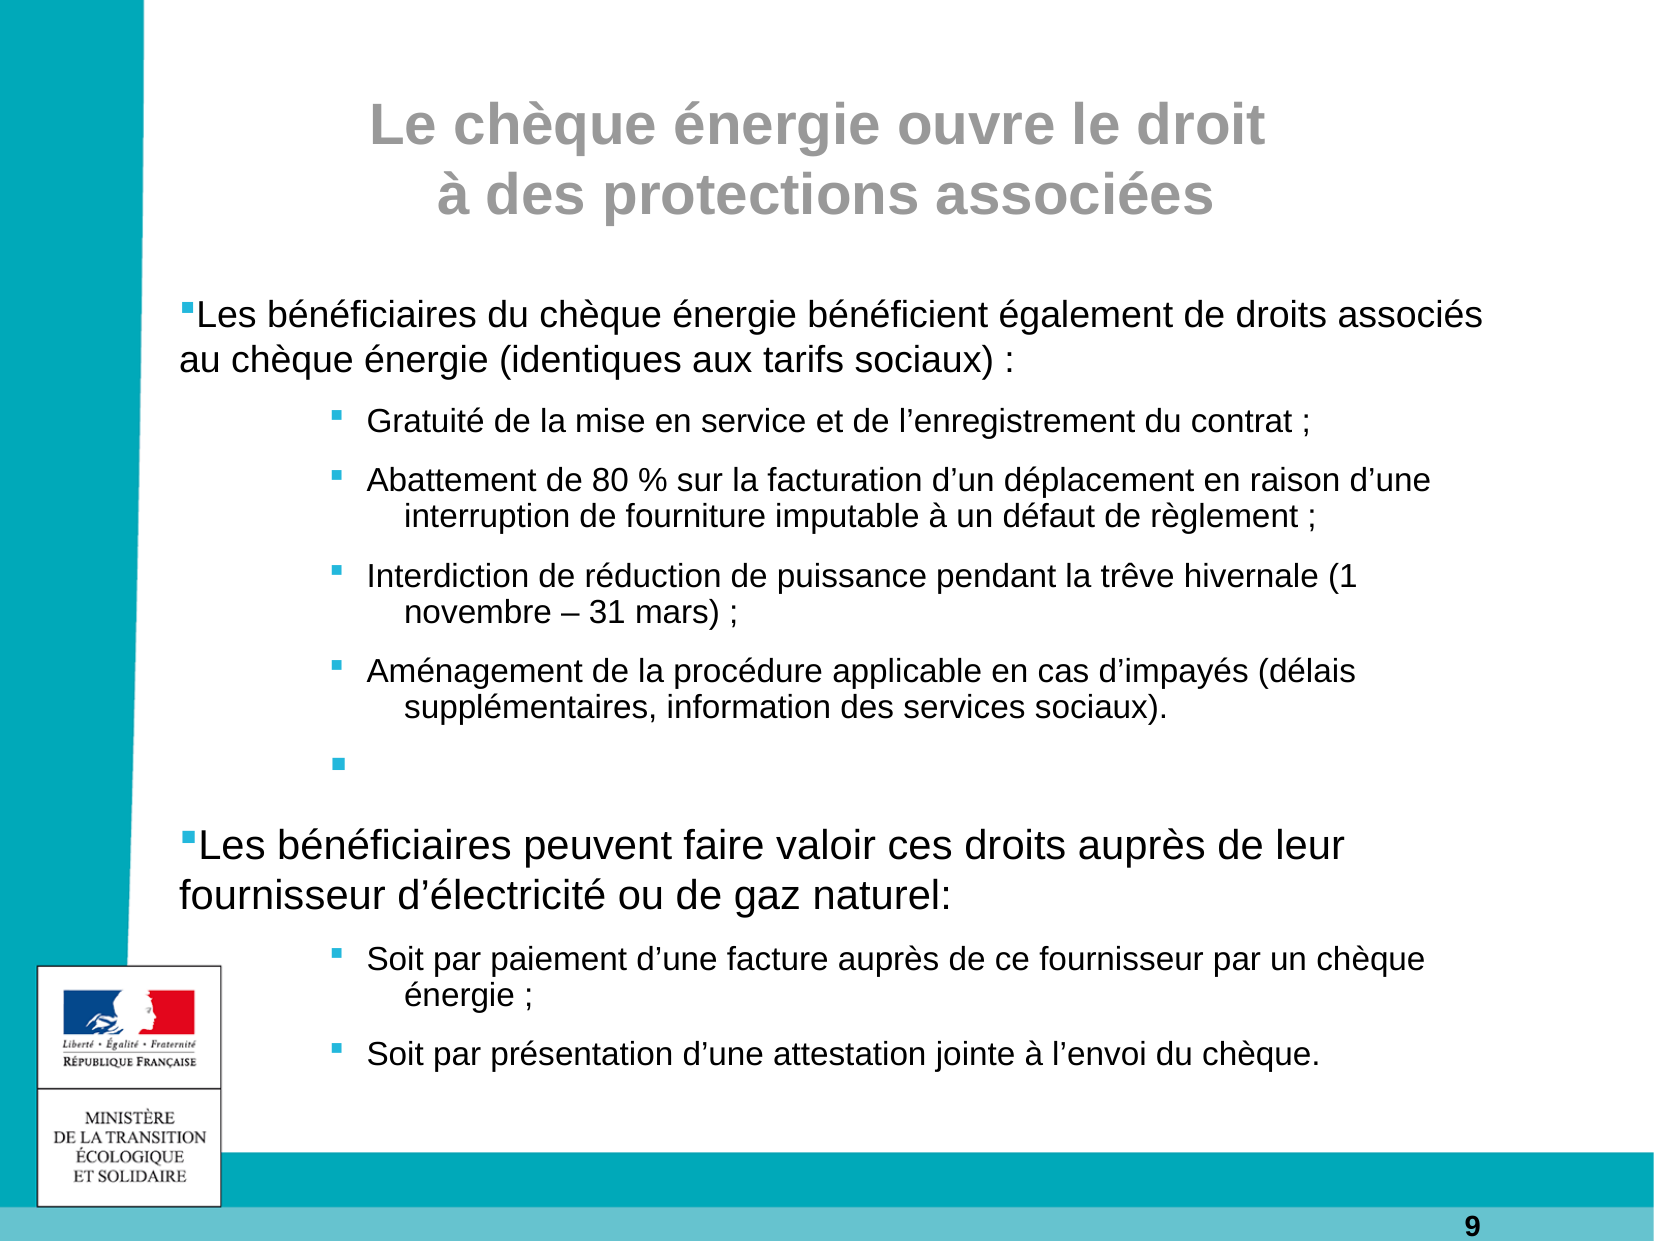

# Le chèque énergie ouvre le droit à des protections associées
Les bénéficiaires du chèque énergie bénéficient également de droits associés au chèque énergie (identiques aux tarifs sociaux) :
Gratuité de la mise en service et de l’enregistrement du contrat ;
Abattement de 80 % sur la facturation d’un déplacement en raison d’une interruption de fourniture imputable à un défaut de règlement ;
Interdiction de réduction de puissance pendant la trêve hivernale (1 novembre – 31 mars) ;
Aménagement de la procédure applicable en cas d’impayés (délais supplémentaires, information des services sociaux).
Les bénéficiaires peuvent faire valoir ces droits auprès de leur fournisseur d’électricité ou de gaz naturel:
Soit par paiement d’une facture auprès de ce fournisseur par un chèque énergie ;
Soit par présentation d’une attestation jointe à l’envoi du chèque.